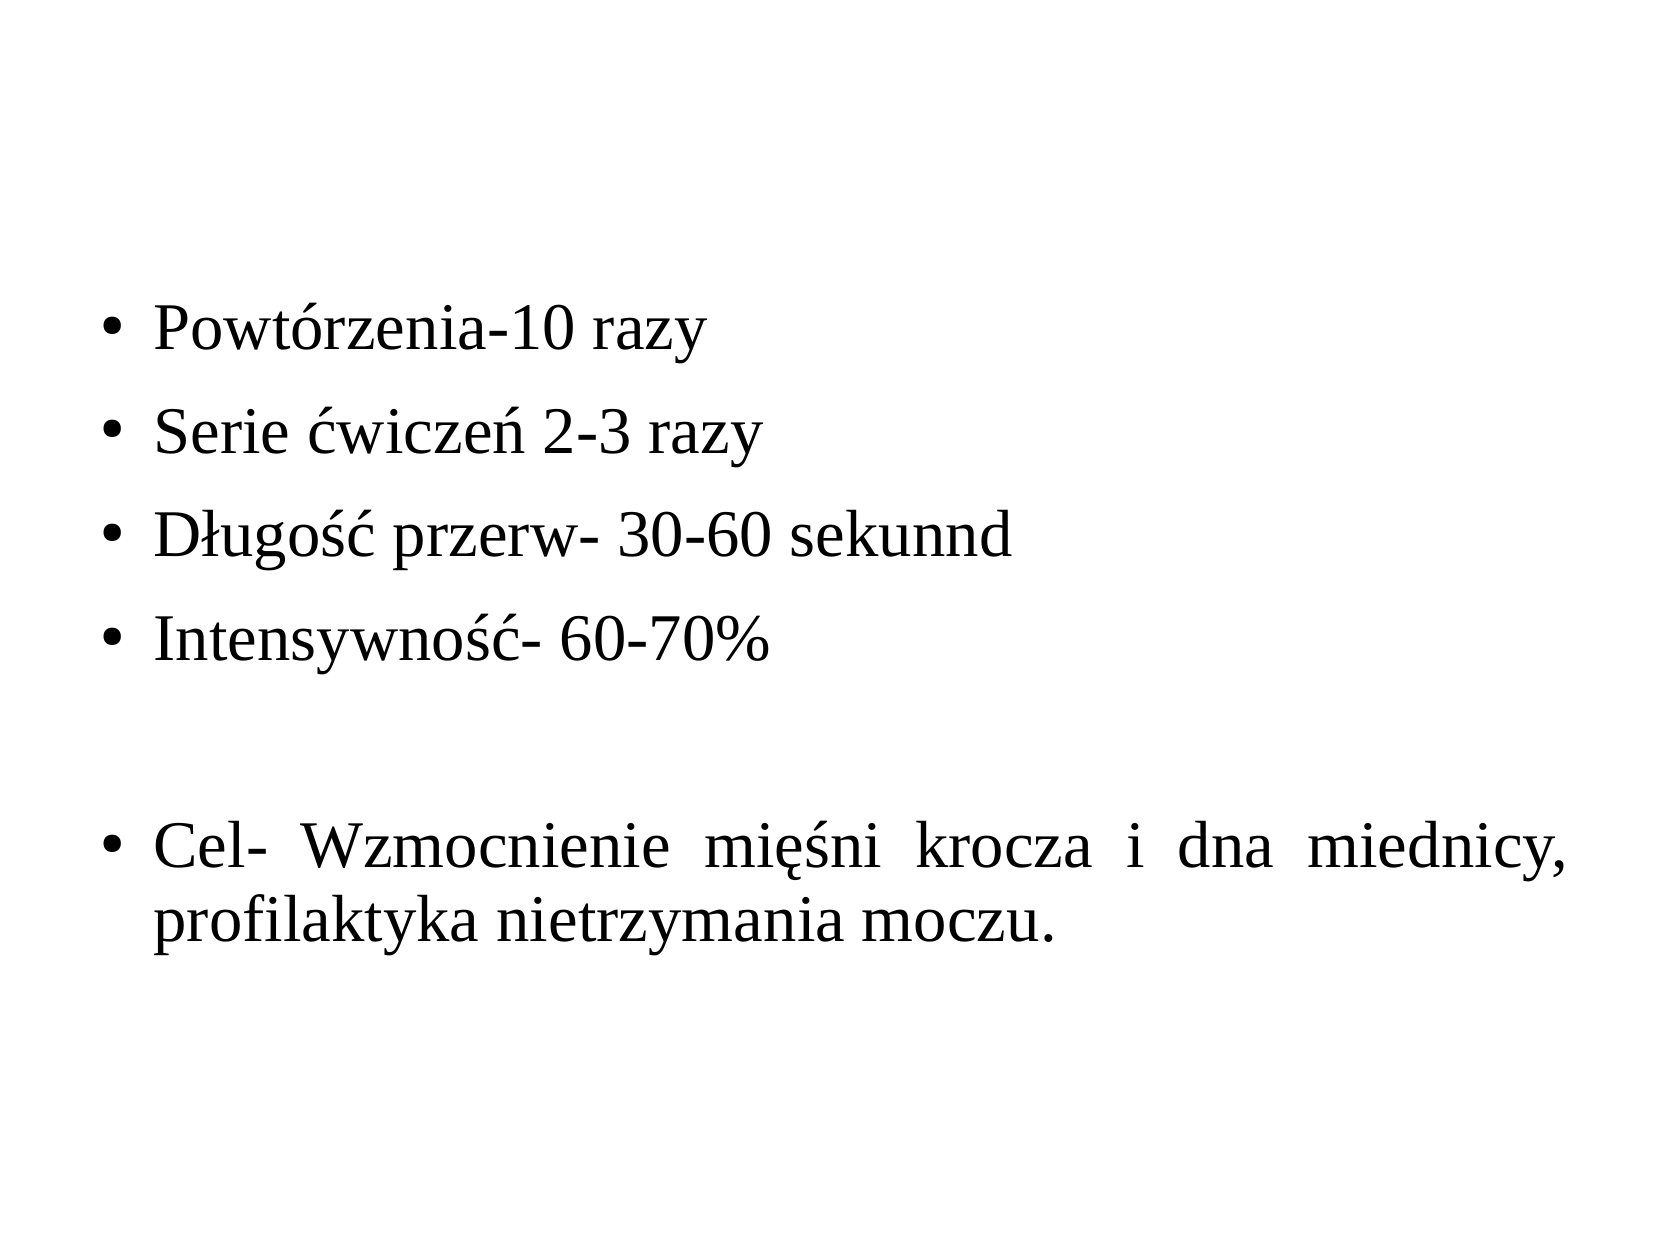

#
Powtórzenia-10 razy
Serie ćwiczeń 2-3 razy
Długość przerw- 30-60 sekunnd
Intensywność- 60-70%
Cel- Wzmocnienie mięśni krocza i dna miednicy, profilaktyka nietrzymania moczu.